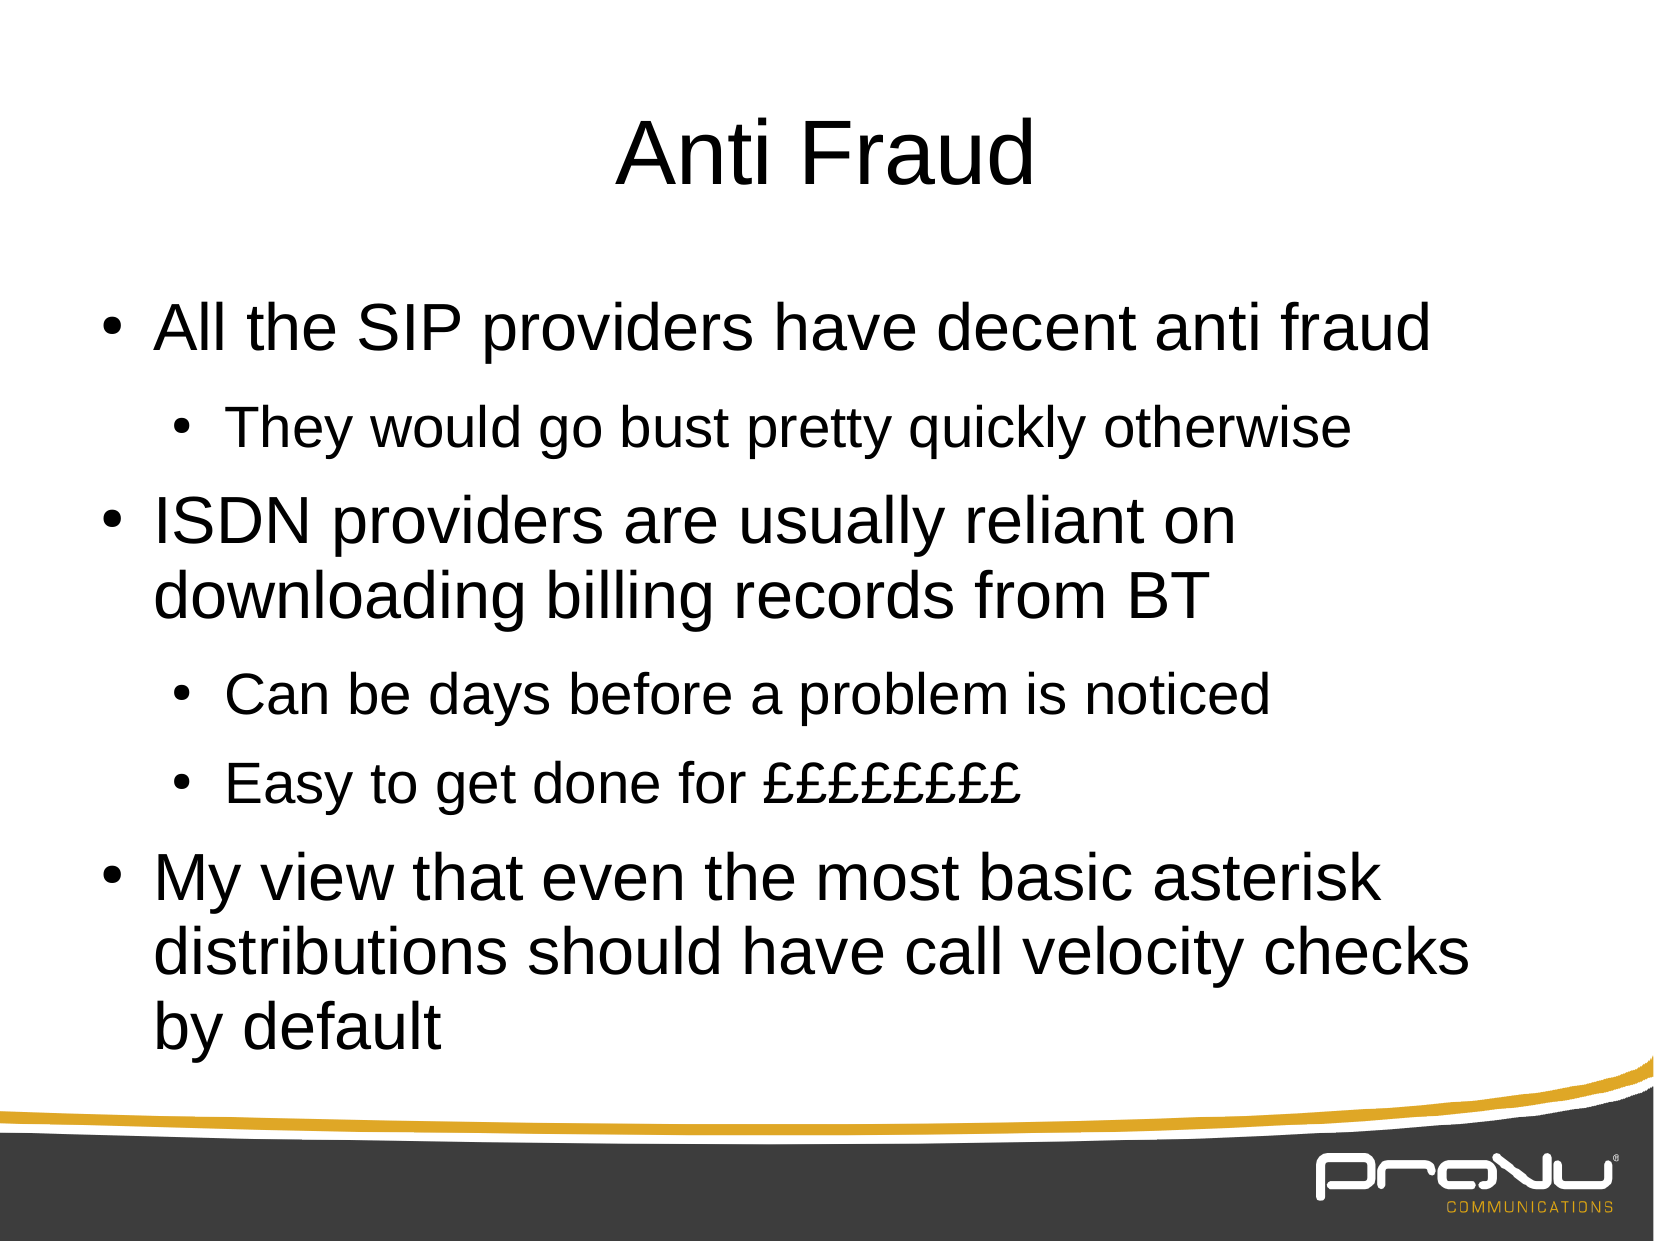

# Anti Fraud
All the SIP providers have decent anti fraud
They would go bust pretty quickly otherwise
ISDN providers are usually reliant on downloading billing records from BT
Can be days before a problem is noticed
Easy to get done for ££££££££
My view that even the most basic asterisk distributions should have call velocity checks by default